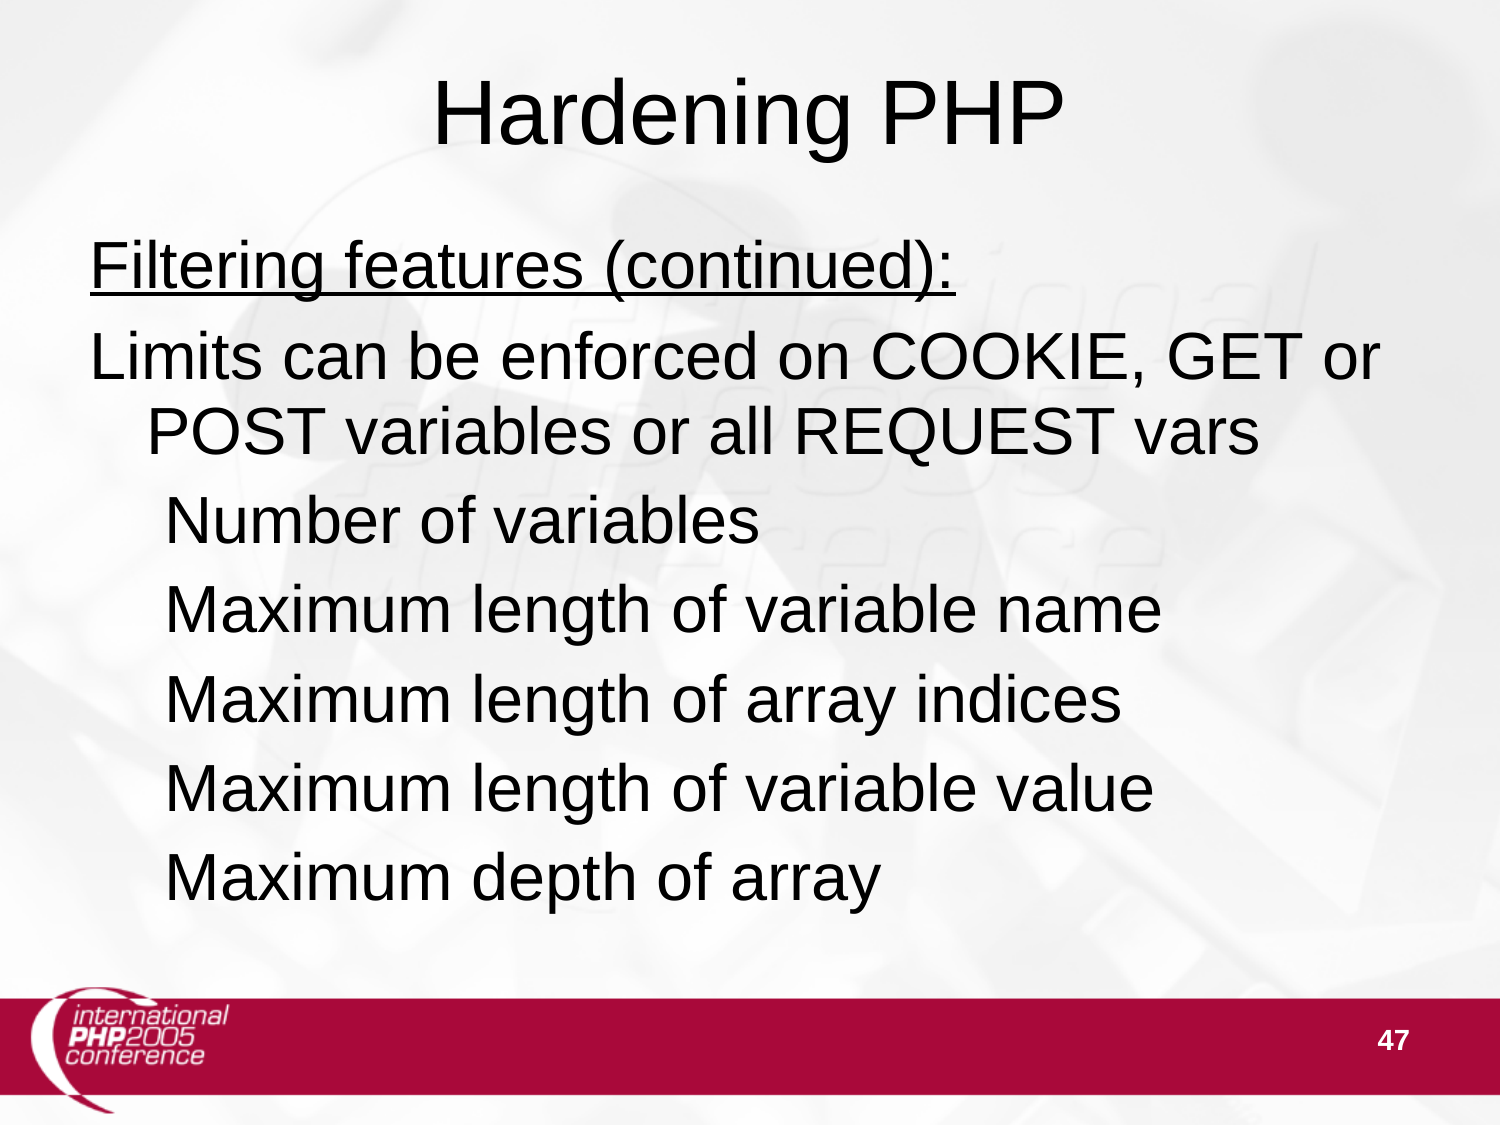

# Hardening PHP
Filtering features (continued):
Limits can be enforced on COOKIE, GET or POST variables or all REQUEST vars
Number of variables
Maximum length of variable name
Maximum length of array indices
Maximum length of variable value
Maximum depth of array
47